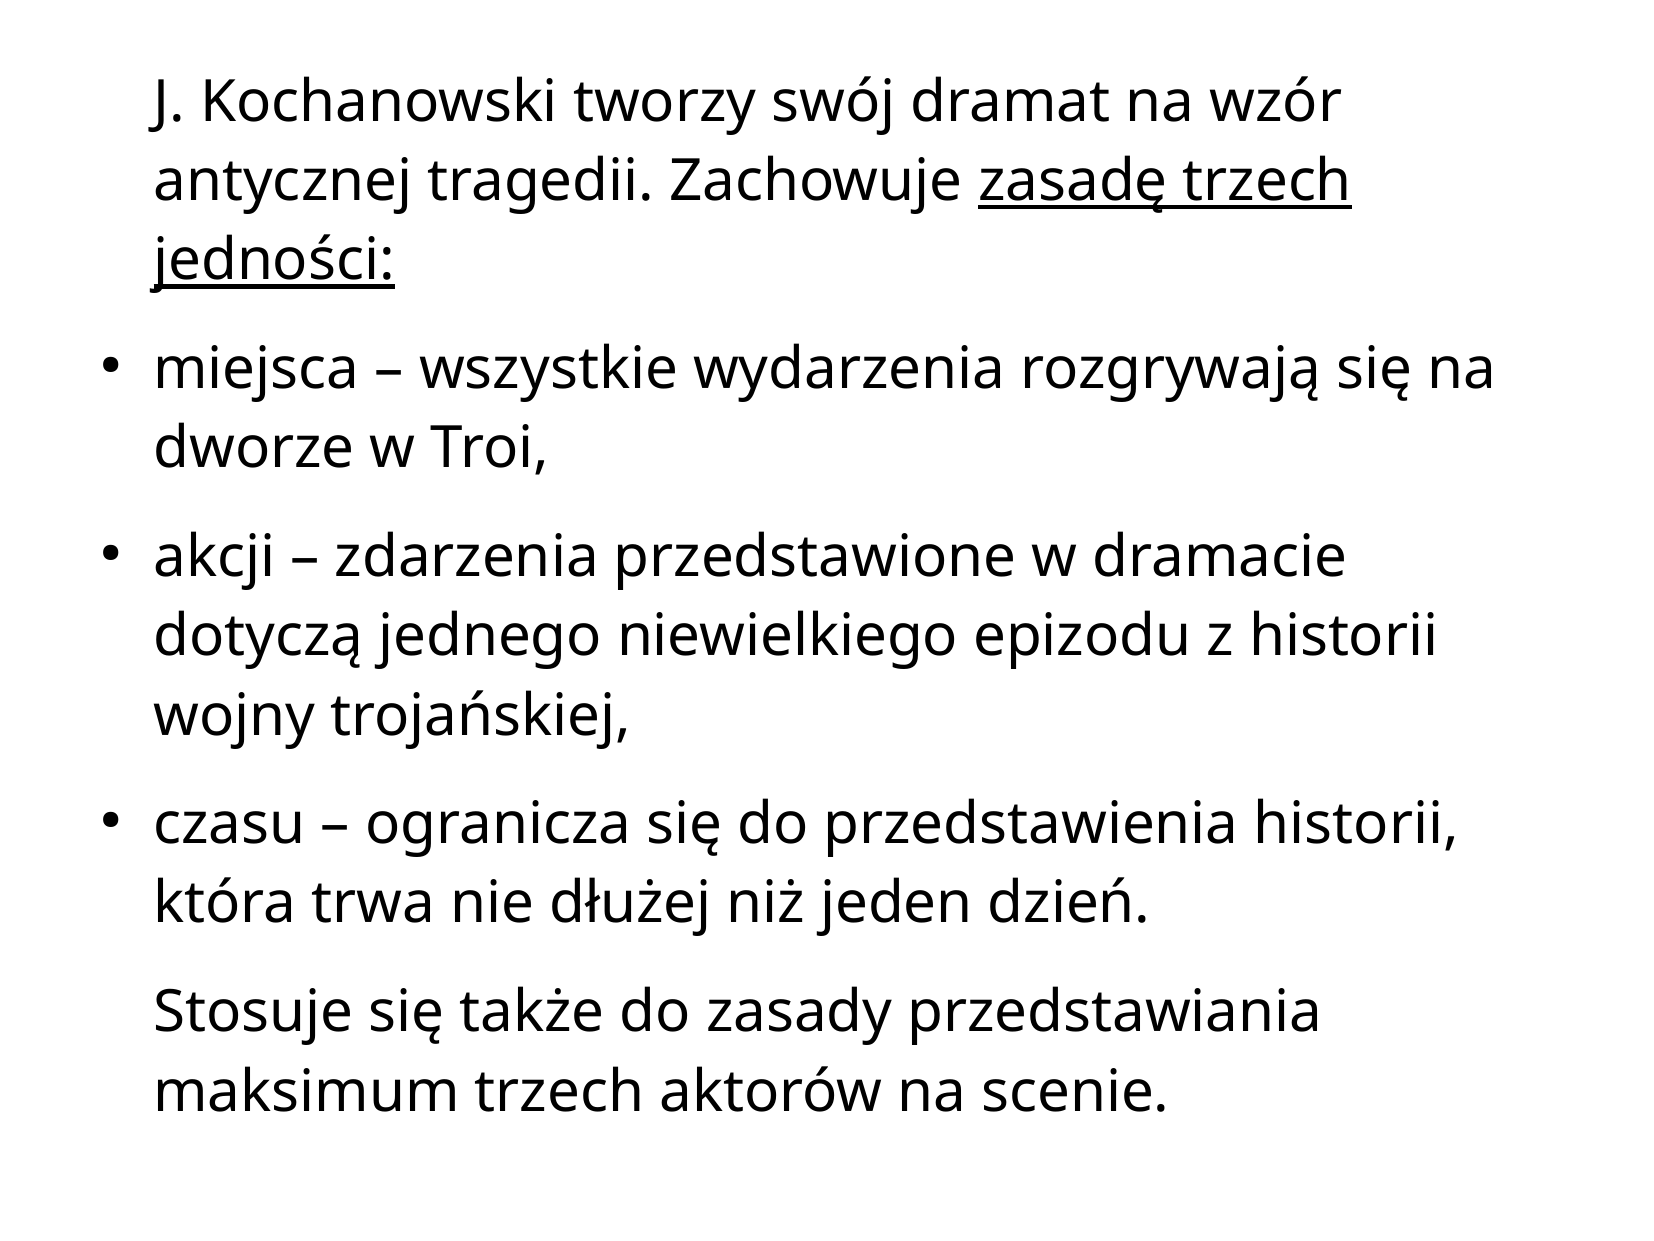

#
J. Kochanowski tworzy swój dramat na wzór antycznej tragedii. Zachowuje zasadę trzech jedności:
miejsca – wszystkie wydarzenia rozgrywają się na dworze w Troi,
akcji – zdarzenia przedstawione w dramacie dotyczą jednego niewielkiego epizodu z historii wojny trojańskiej,
czasu – ogranicza się do przedstawienia historii, która trwa nie dłużej niż jeden dzień.
Stosuje się także do zasady przedstawiania maksimum trzech aktorów na scenie.